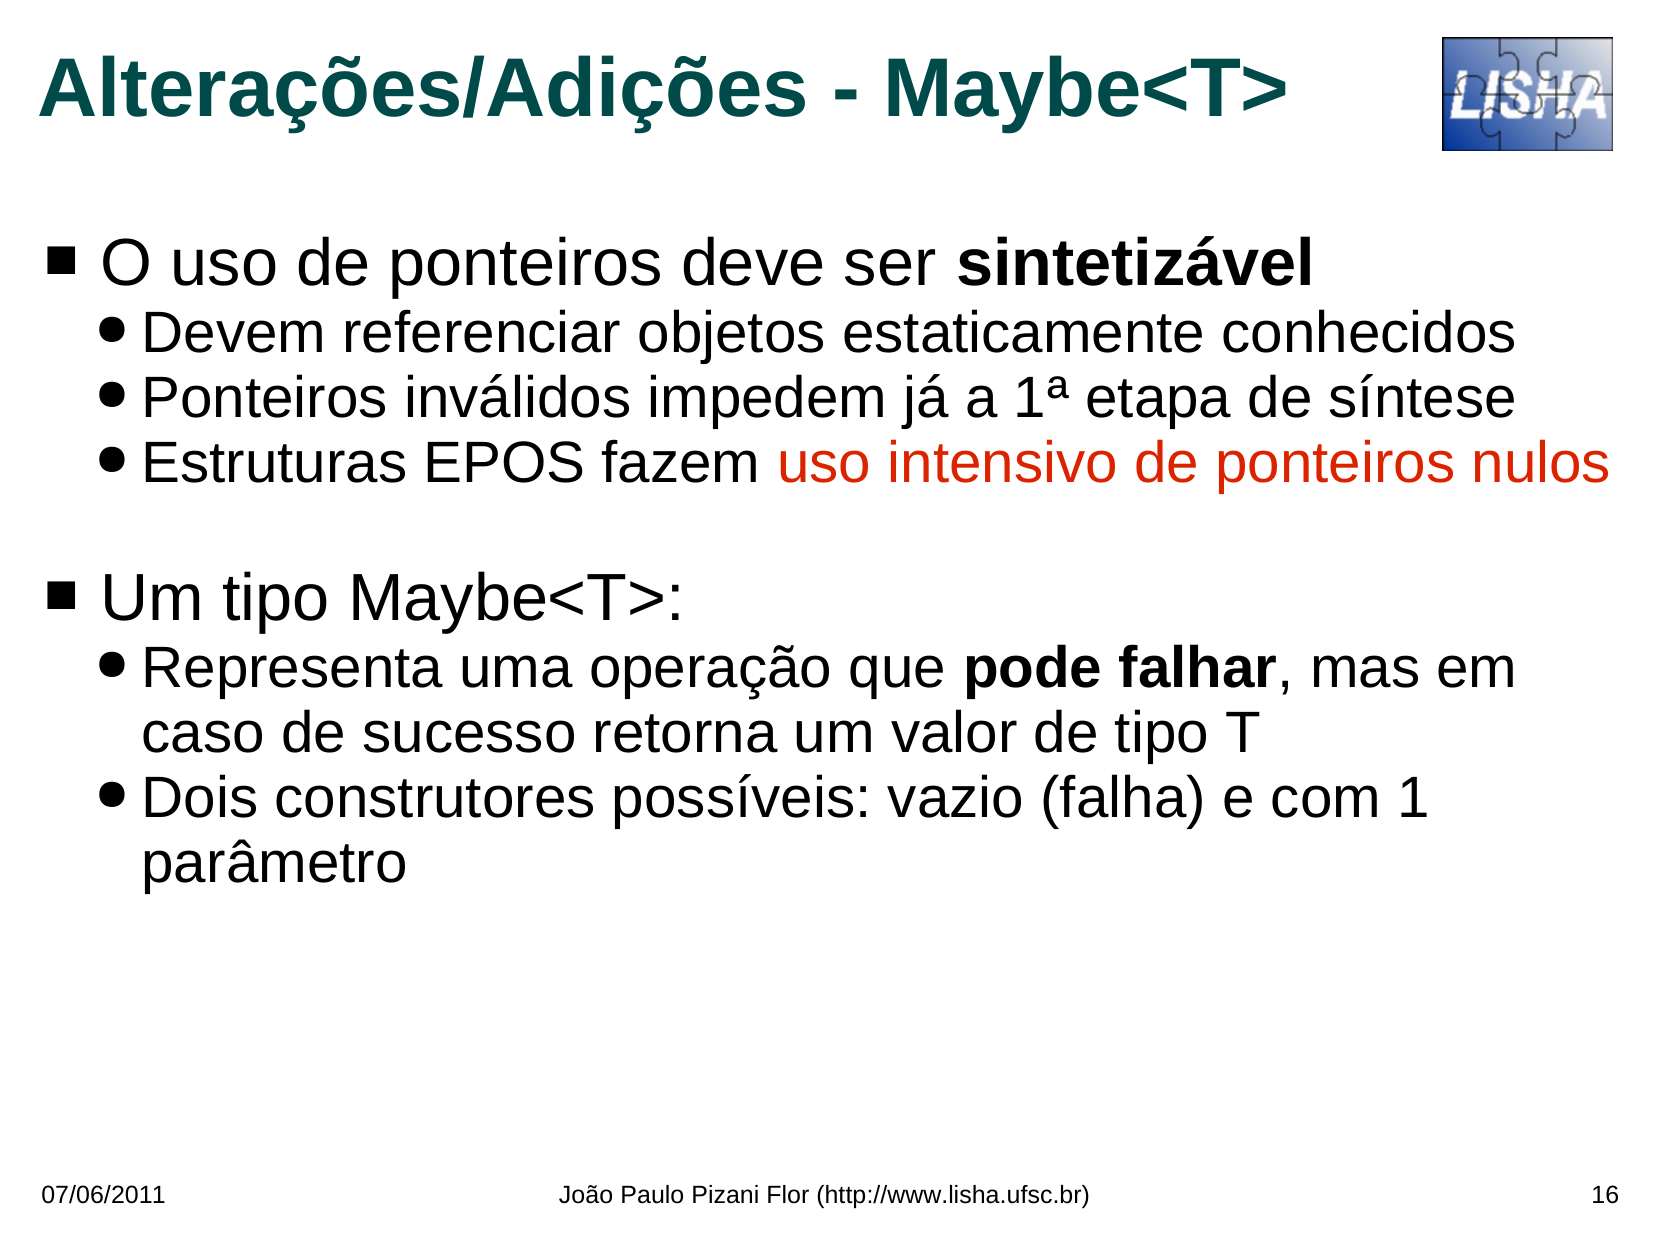

# Alterações/Adições - Maybe<T>
O uso de ponteiros deve ser sintetizável
Devem referenciar objetos estaticamente conhecidos
Ponteiros inválidos impedem já a 1ª etapa de síntese
Estruturas EPOS fazem uso intensivo de ponteiros nulos
Um tipo Maybe<T>:
Representa uma operação que pode falhar, mas em caso de sucesso retorna um valor de tipo T
Dois construtores possíveis: vazio (falha) e com 1 parâmetro